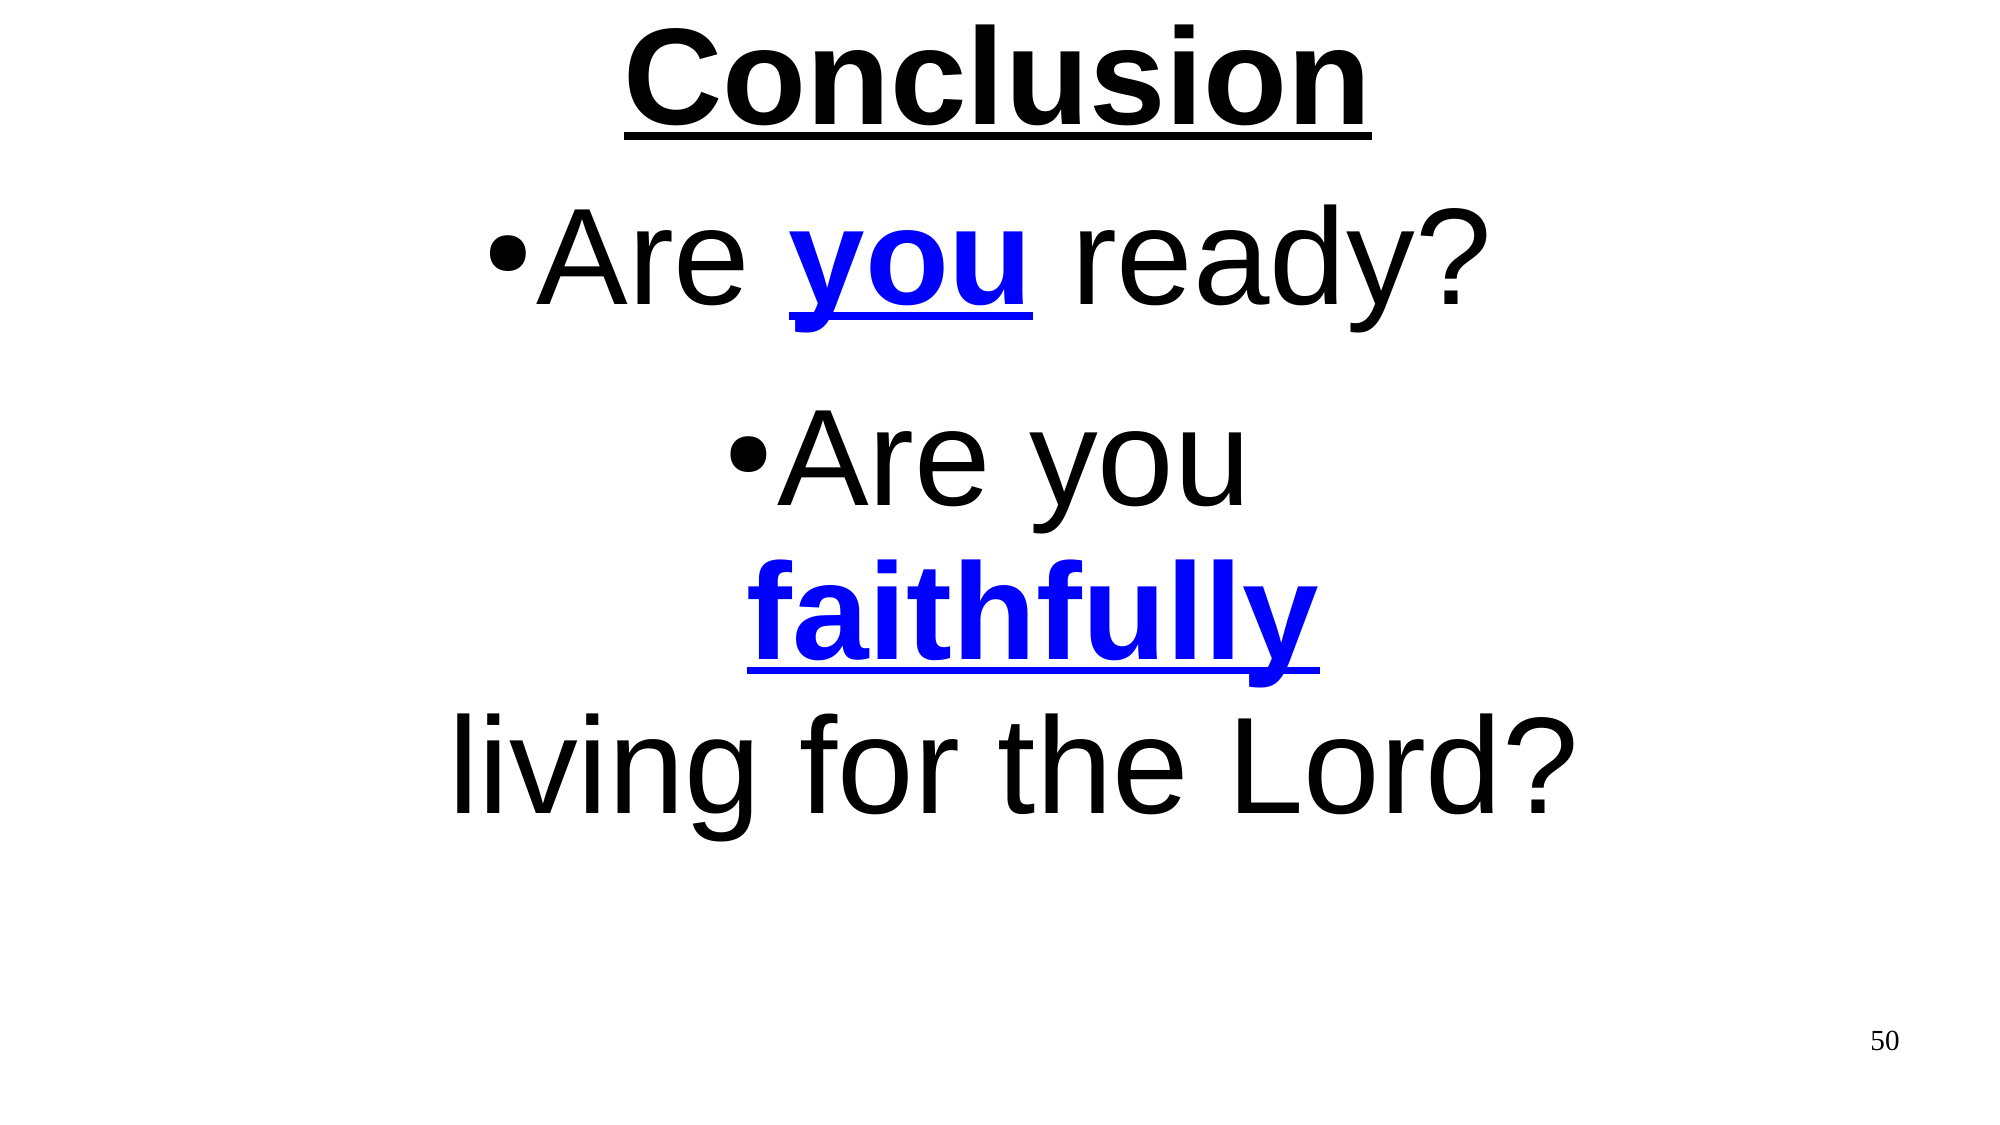

# Conclusion
Are you ready?
Are you
faithfully
living for the Lord?
50